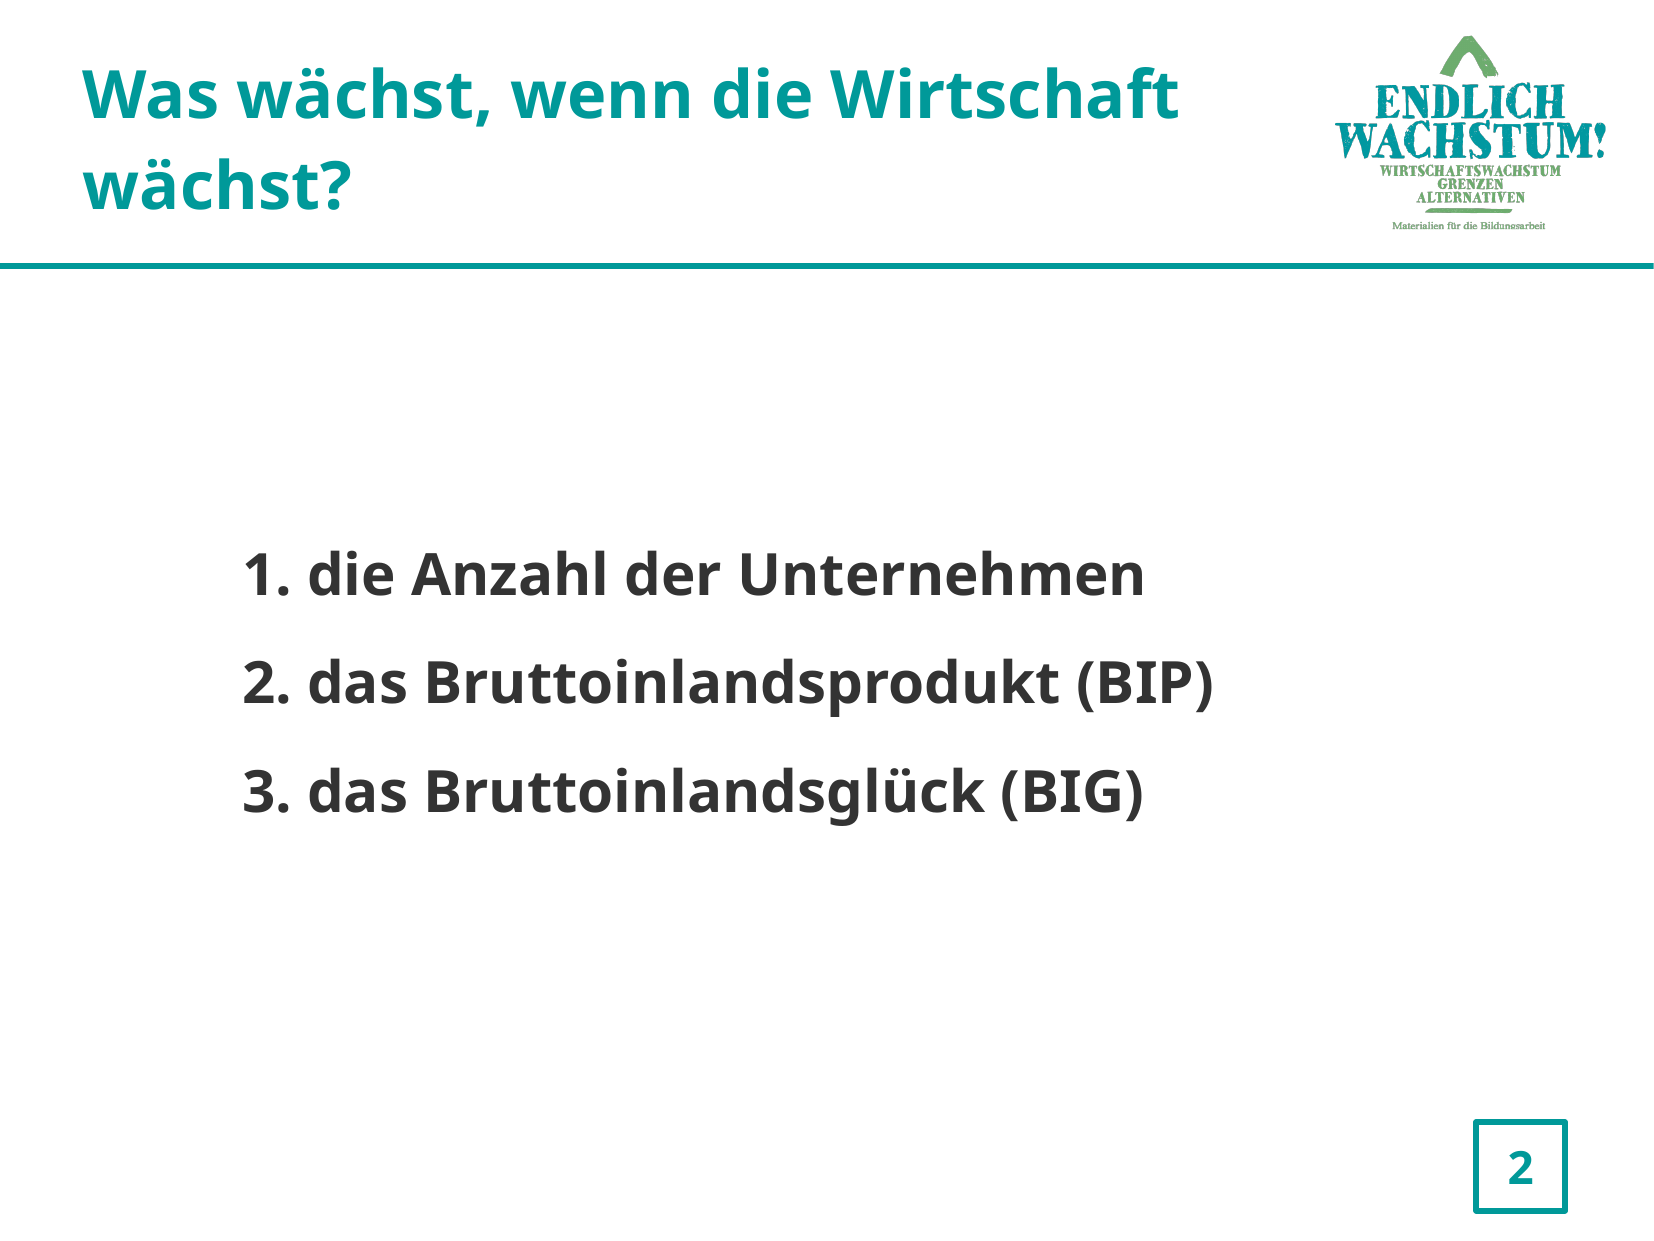

# Was wächst, wenn die Wirtschaft wächst?
1. die Anzahl der Unternehmen
2. das Bruttoinlandsprodukt (BIP)
3. das Bruttoinlandsglück (BIG)
2